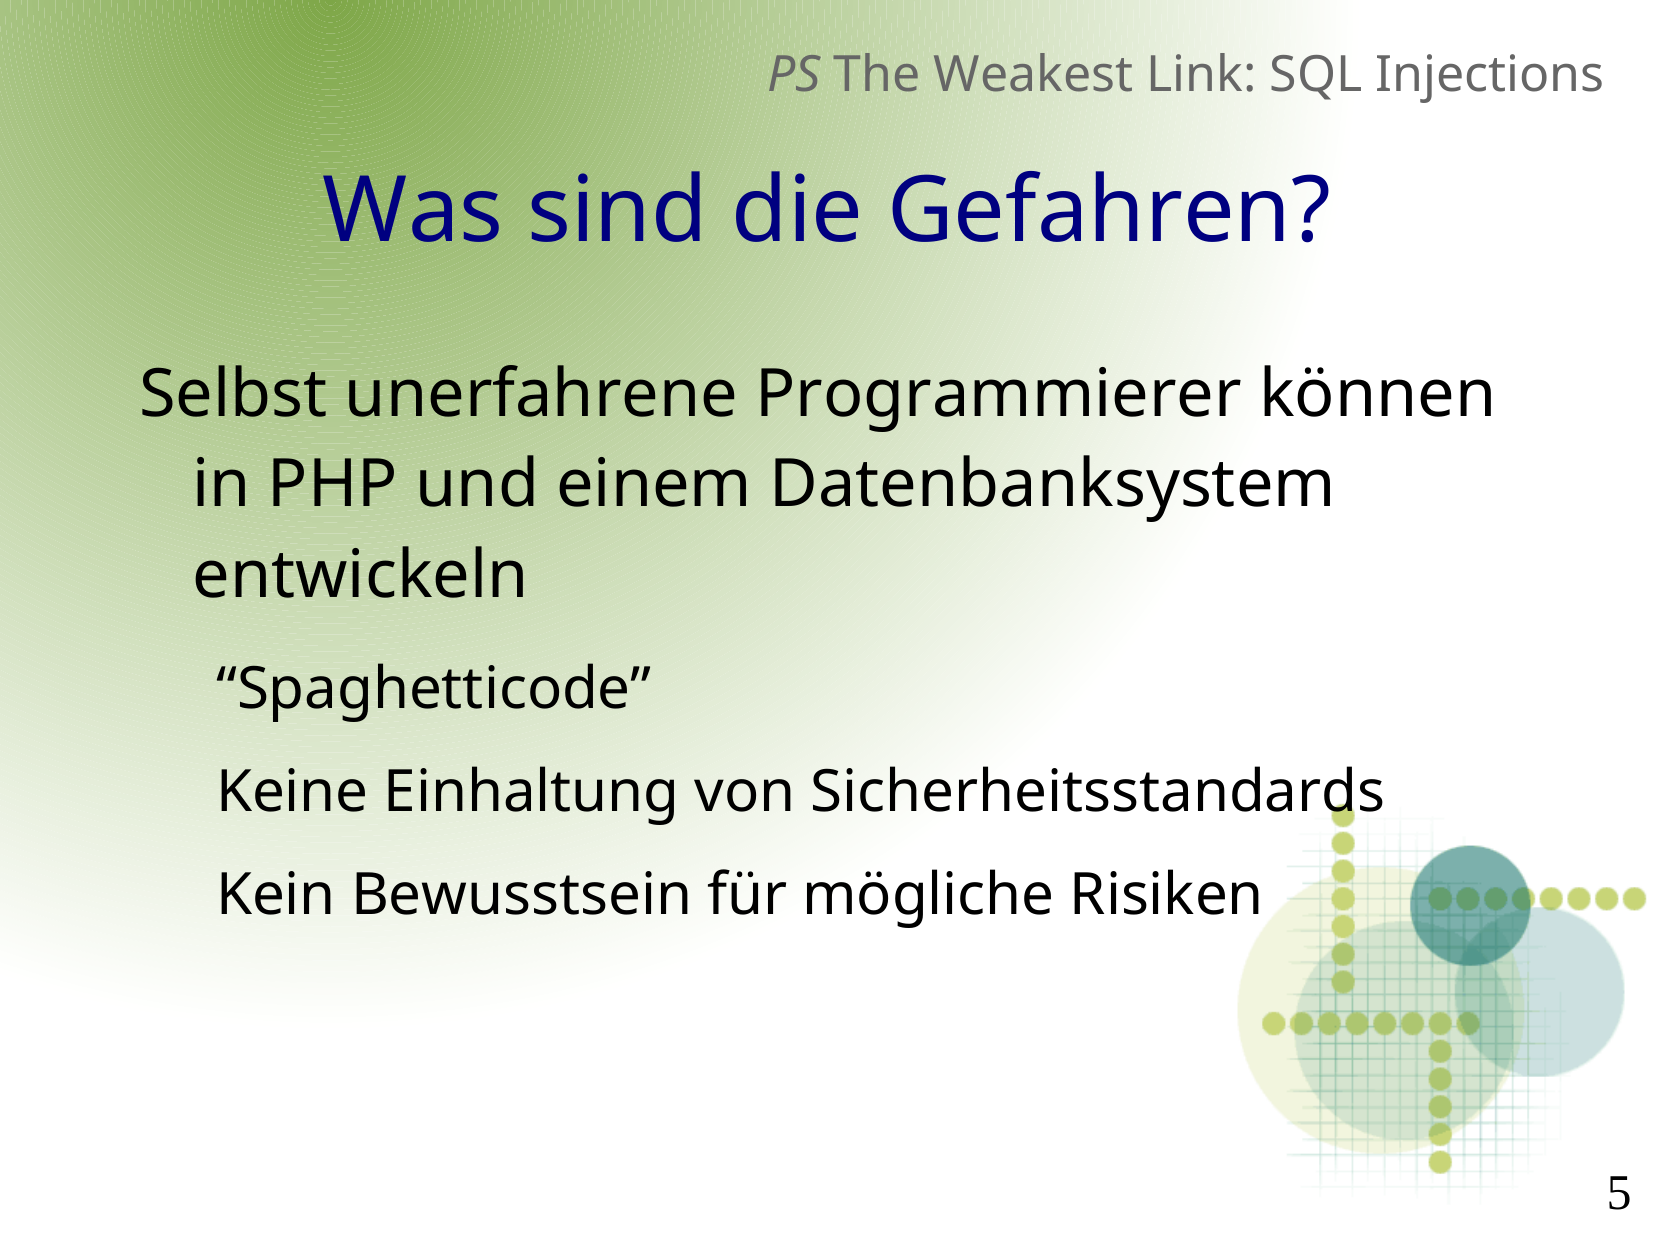

# Was sind die Gefahren?
Selbst unerfahrene Programmierer können in PHP und einem Datenbanksystem entwickeln
“Spaghetticode”
Keine Einhaltung von Sicherheitsstandards
Kein Bewusstsein für mögliche Risiken